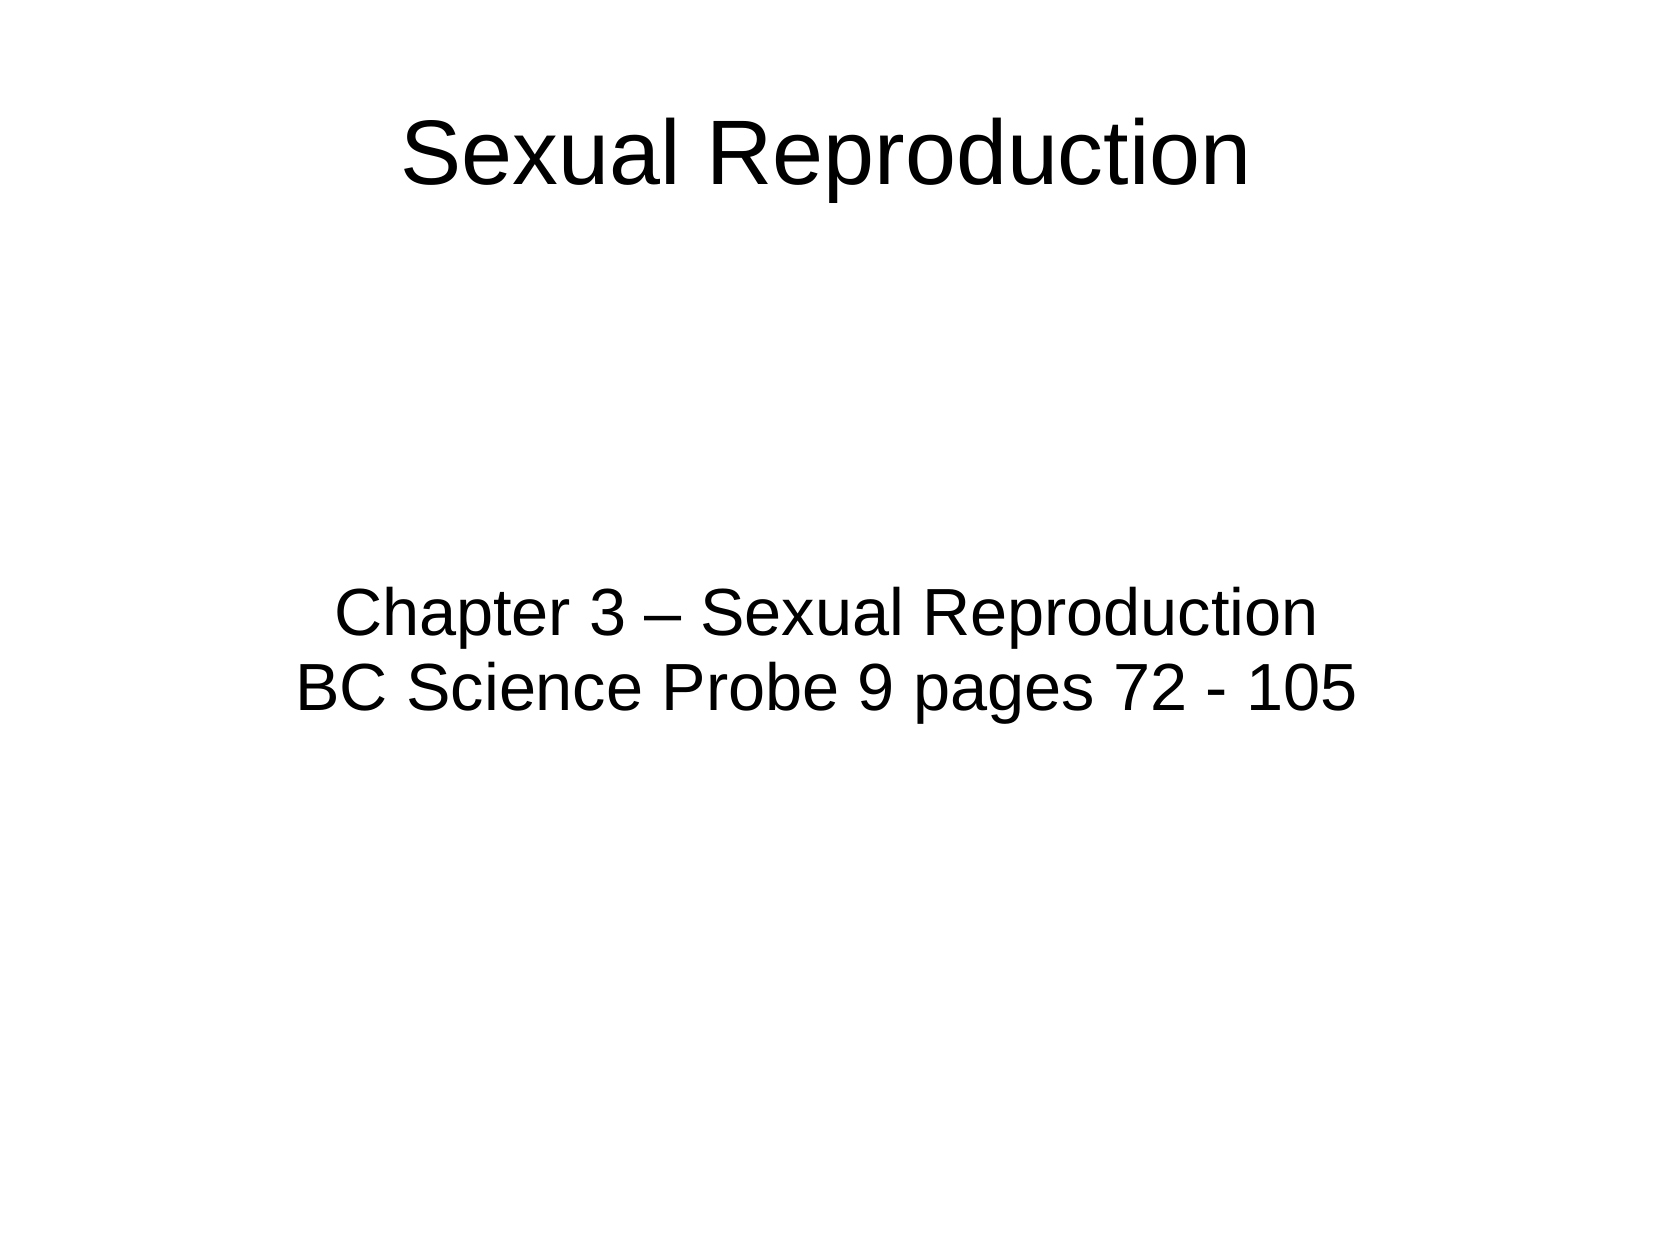

# Sexual Reproduction
Chapter 3 – Sexual Reproduction
BC Science Probe 9 pages 72 - 105